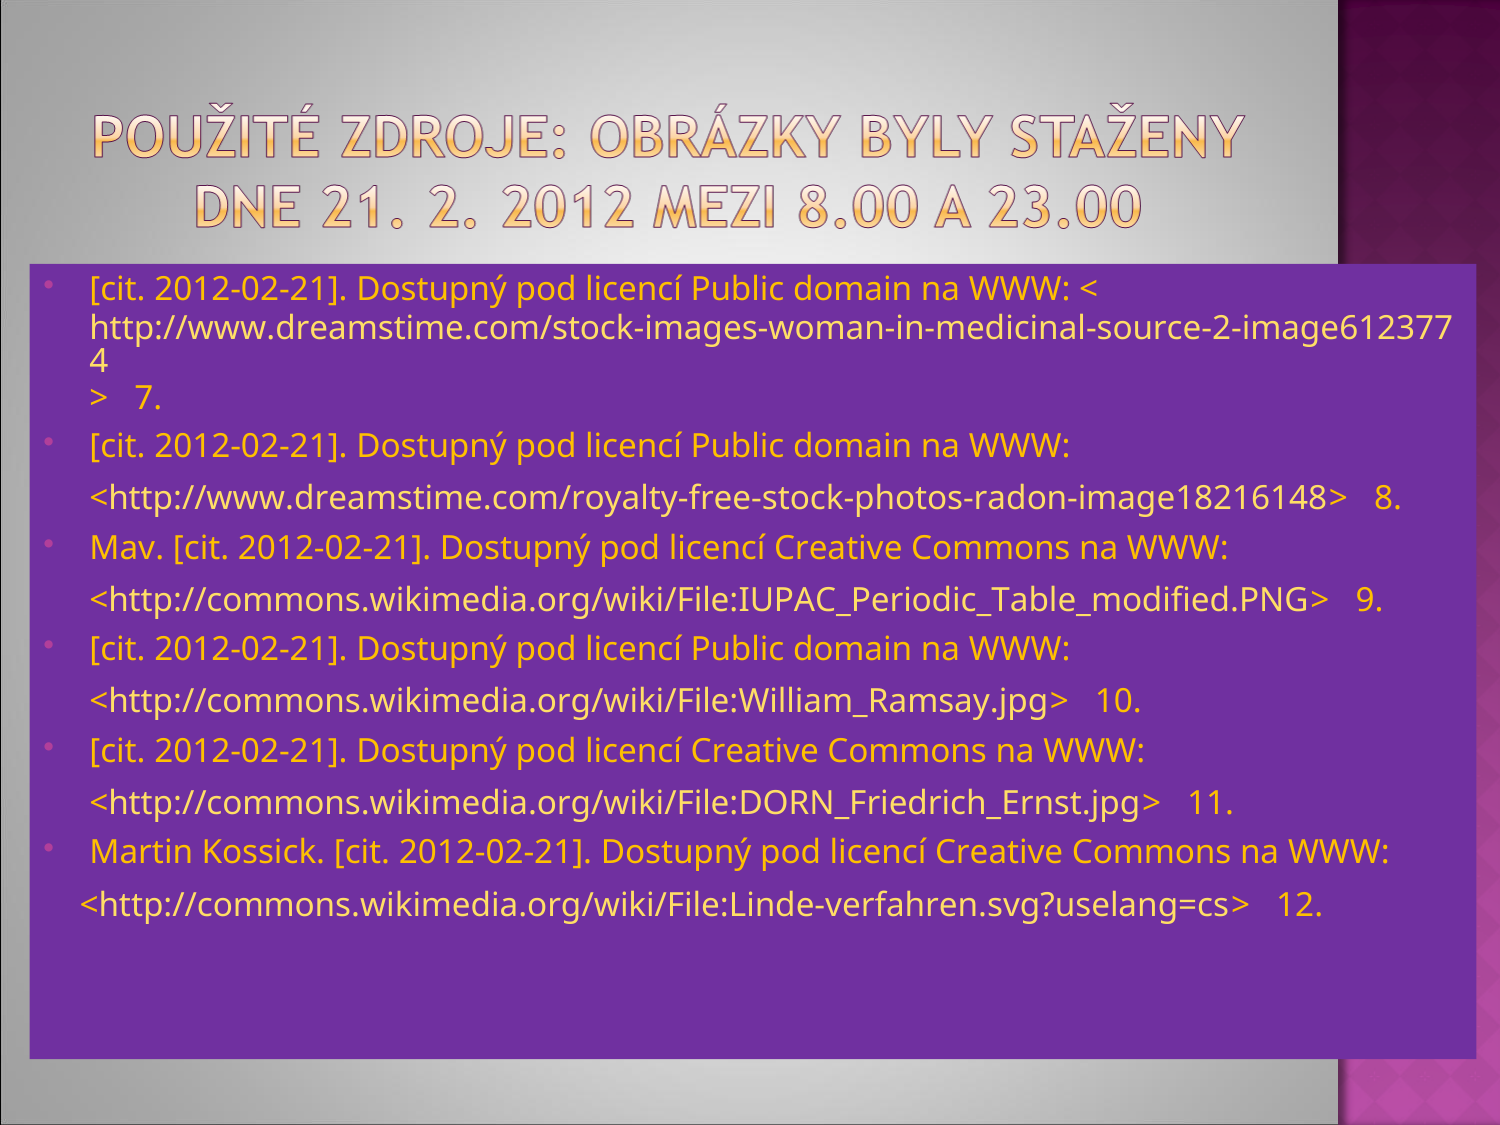

# [cit. 2012-02-21]. Dostupný pod licencí Public domain na WWW: <http://www.dreamstime.com/stock-images-woman-in-medicinal-source-2-image6123774> 7.
[cit. 2012-02-21]. Dostupný pod licencí Public domain na WWW:
<http://www.dreamstime.com/royalty-free-stock-photos-radon-image18216148> 8.
Mav. [cit. 2012-02-21]. Dostupný pod licencí Creative Commons na WWW:
<http://commons.wikimedia.org/wiki/File:IUPAC_Periodic_Table_modified.PNG> 9.
[cit. 2012-02-21]. Dostupný pod licencí Public domain na WWW:
<http://commons.wikimedia.org/wiki/File:William_Ramsay.jpg> 10.
[cit. 2012-02-21]. Dostupný pod licencí Creative Commons na WWW:
<http://commons.wikimedia.org/wiki/File:DORN_Friedrich_Ernst.jpg> 11.
Martin Kossick. [cit. 2012-02-21]. Dostupný pod licencí Creative Commons na WWW:
 <http://commons.wikimedia.org/wiki/File:Linde-verfahren.svg?uselang=cs> 12.